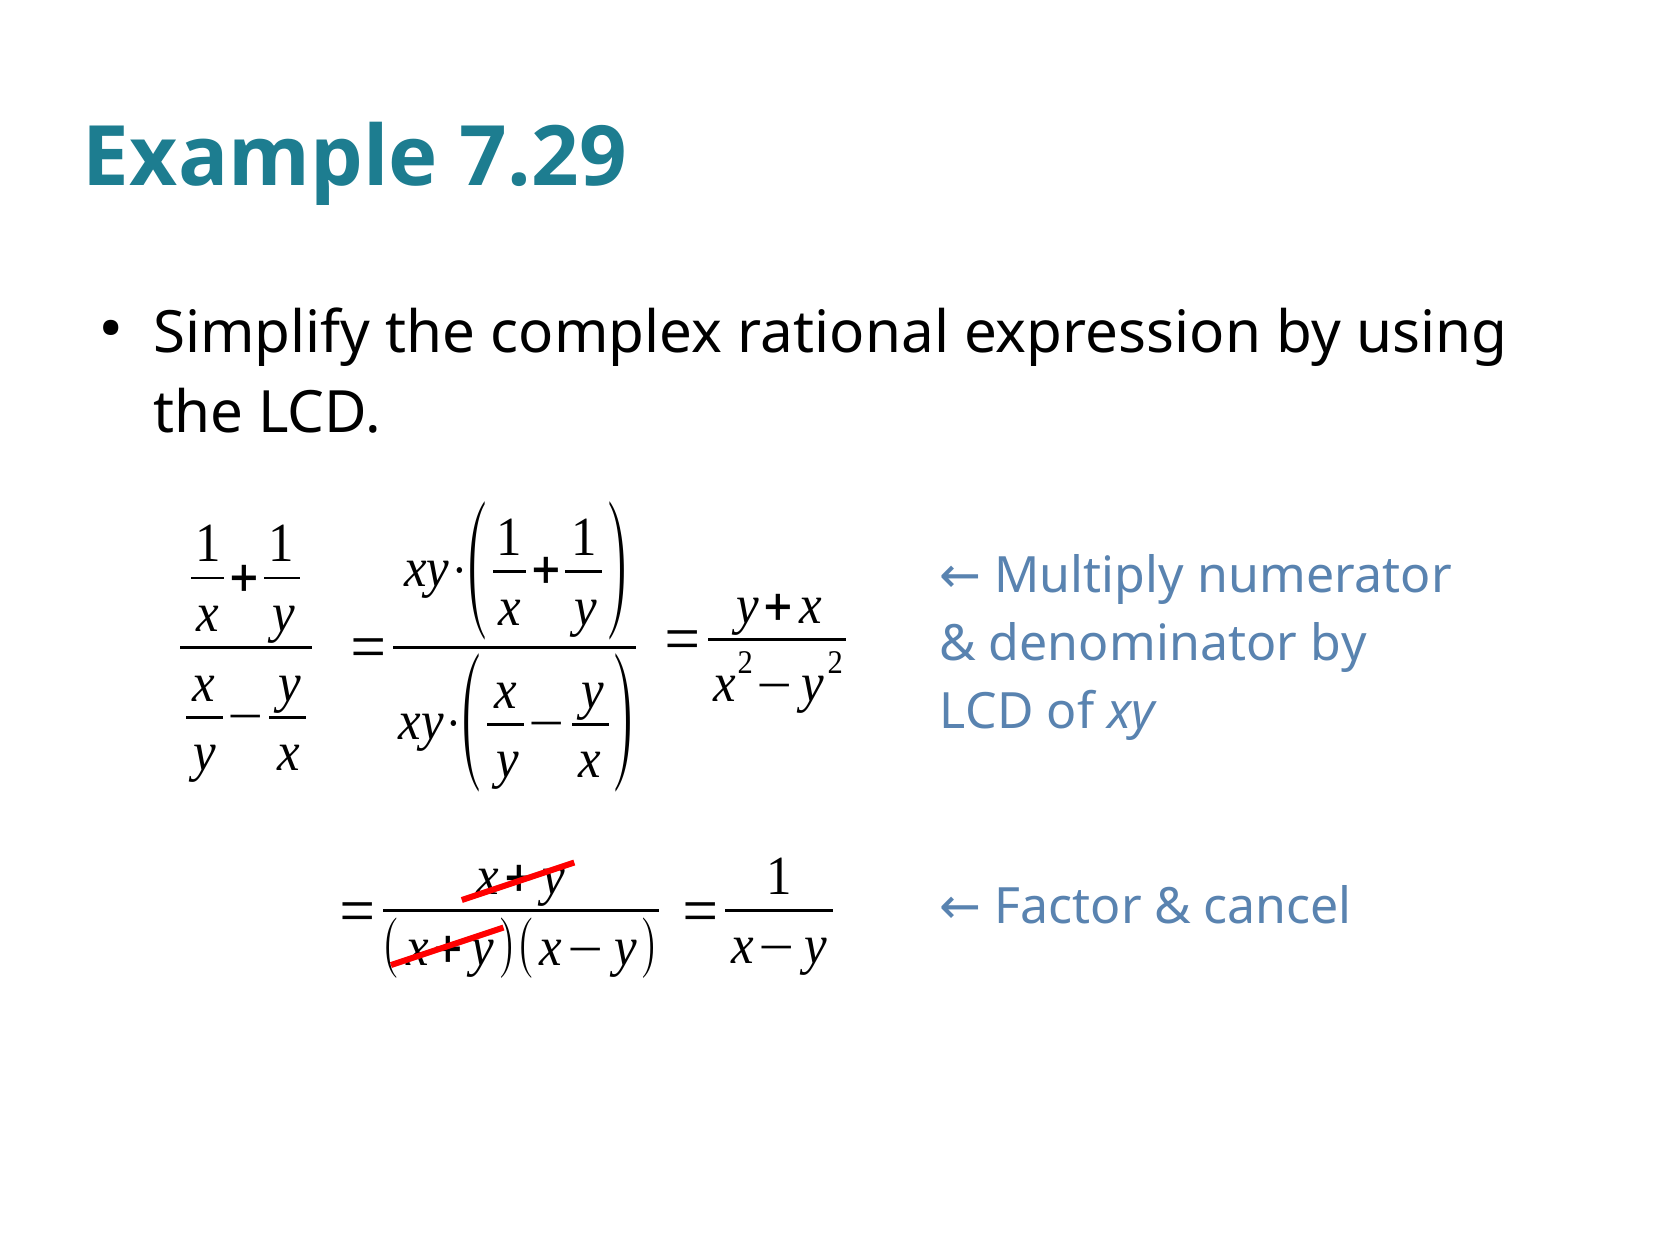

# Example 7.29
Simplify the complex rational expression by using the LCD.
← Multiply numerator & denominator by LCD of xy
← Factor & cancel